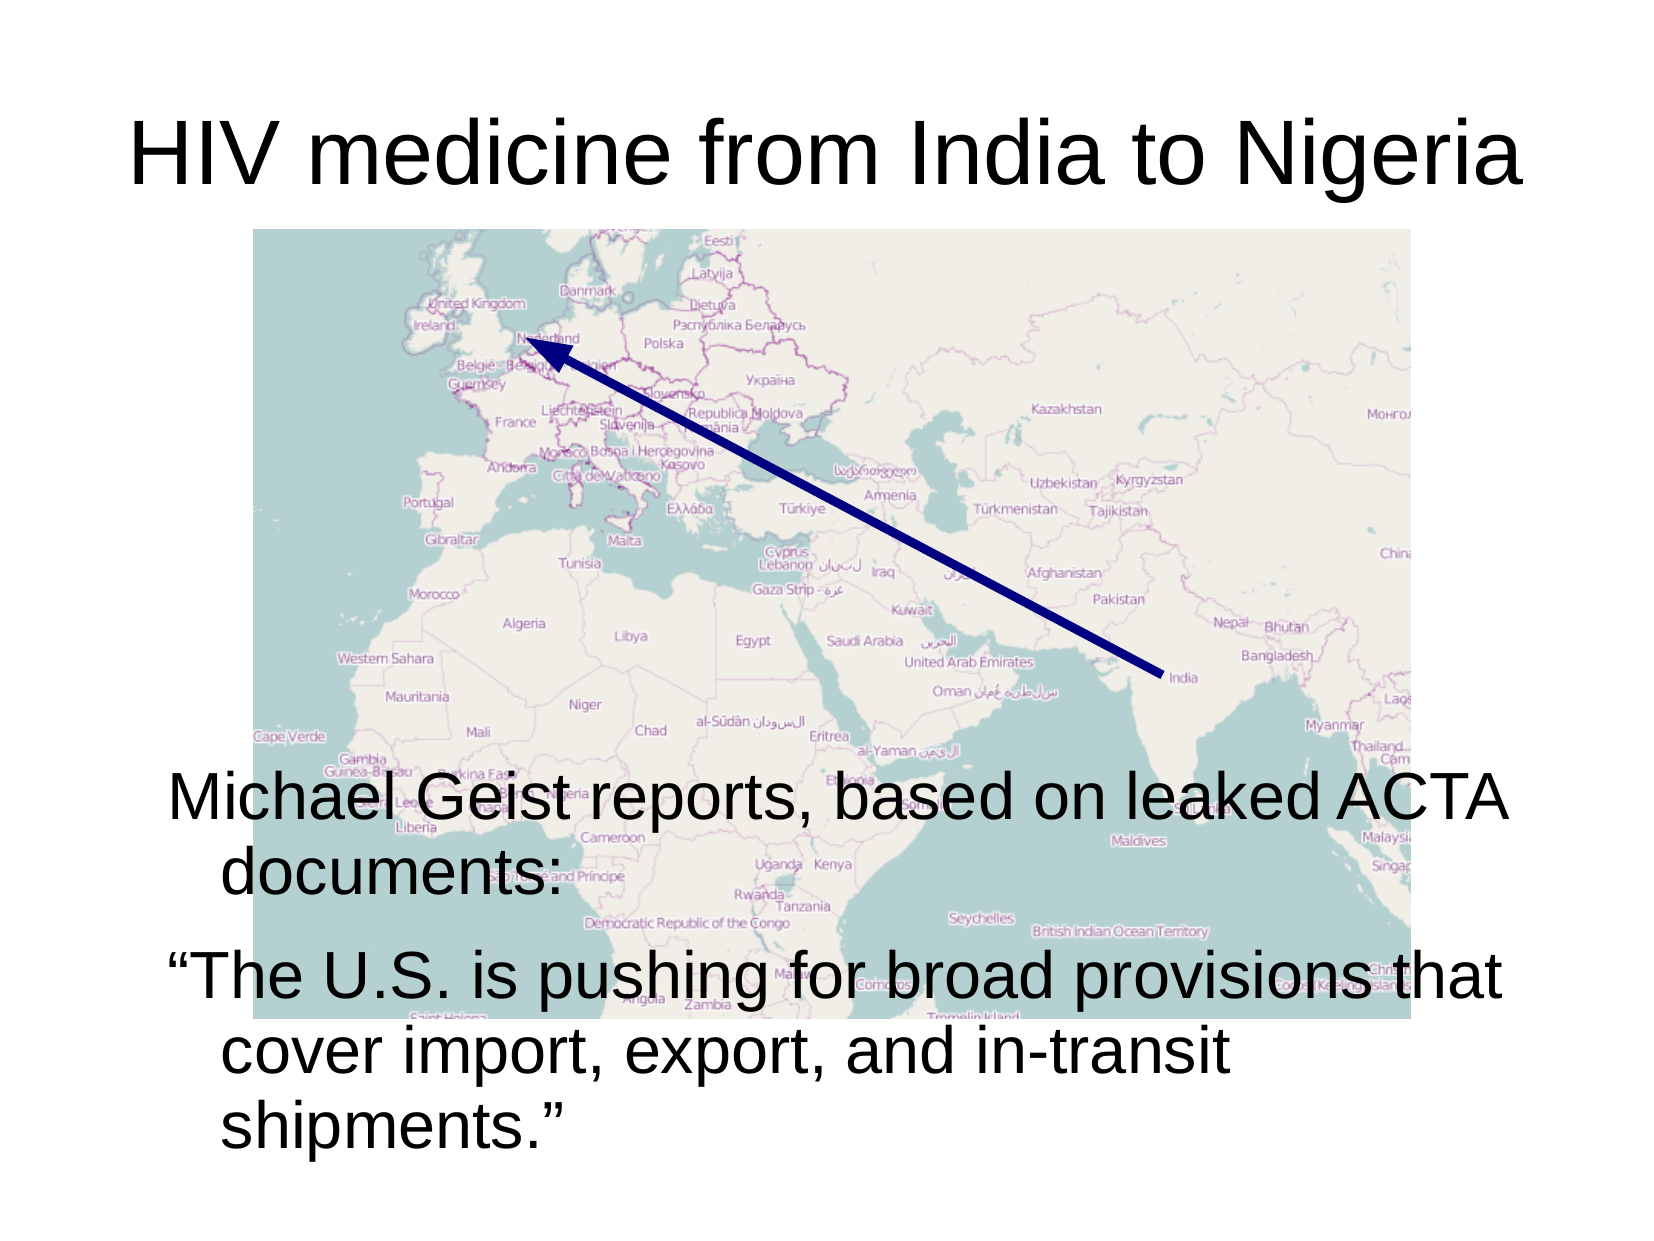

# HIV medicine from India to Nigeria
Michael Geist reports, based on leaked ACTA documents:
“The U.S. is pushing for broad provisions that cover import, export, and in-transit shipments.”